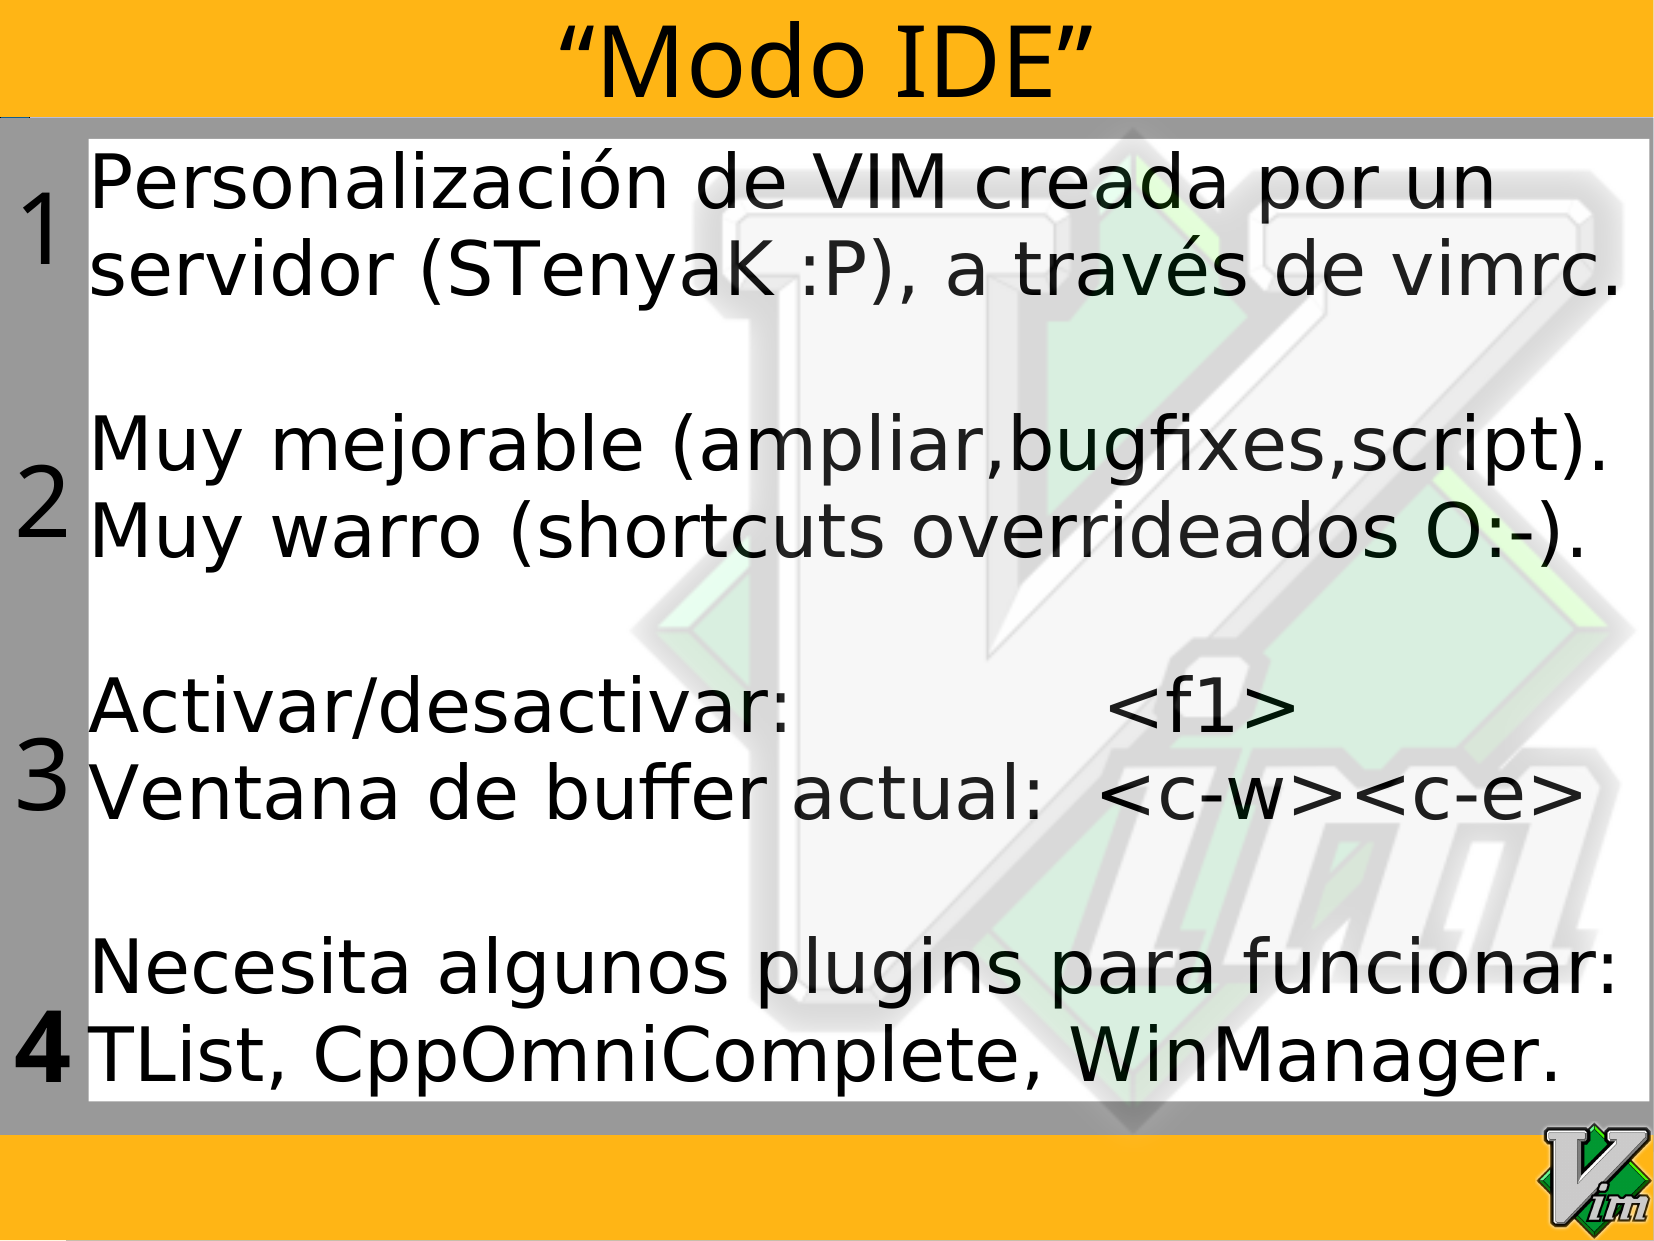

“Modo IDE”
1 - Introducción
2 - Novatos
3 - Power Users
4 -Desarrolladores
Personalización de VIM creada por un servidor (STenyaK :P), a través de vimrc.
Muy mejorable (ampliar,bugfixes,script).
Muy warro (shortcuts overrideados O:-).
Activar/desactivar: <f1>
Ventana de buffer actual: <c-w><c-e>
Necesita algunos plugins para funcionar:
TList, CppOmniComplete, WinManager.